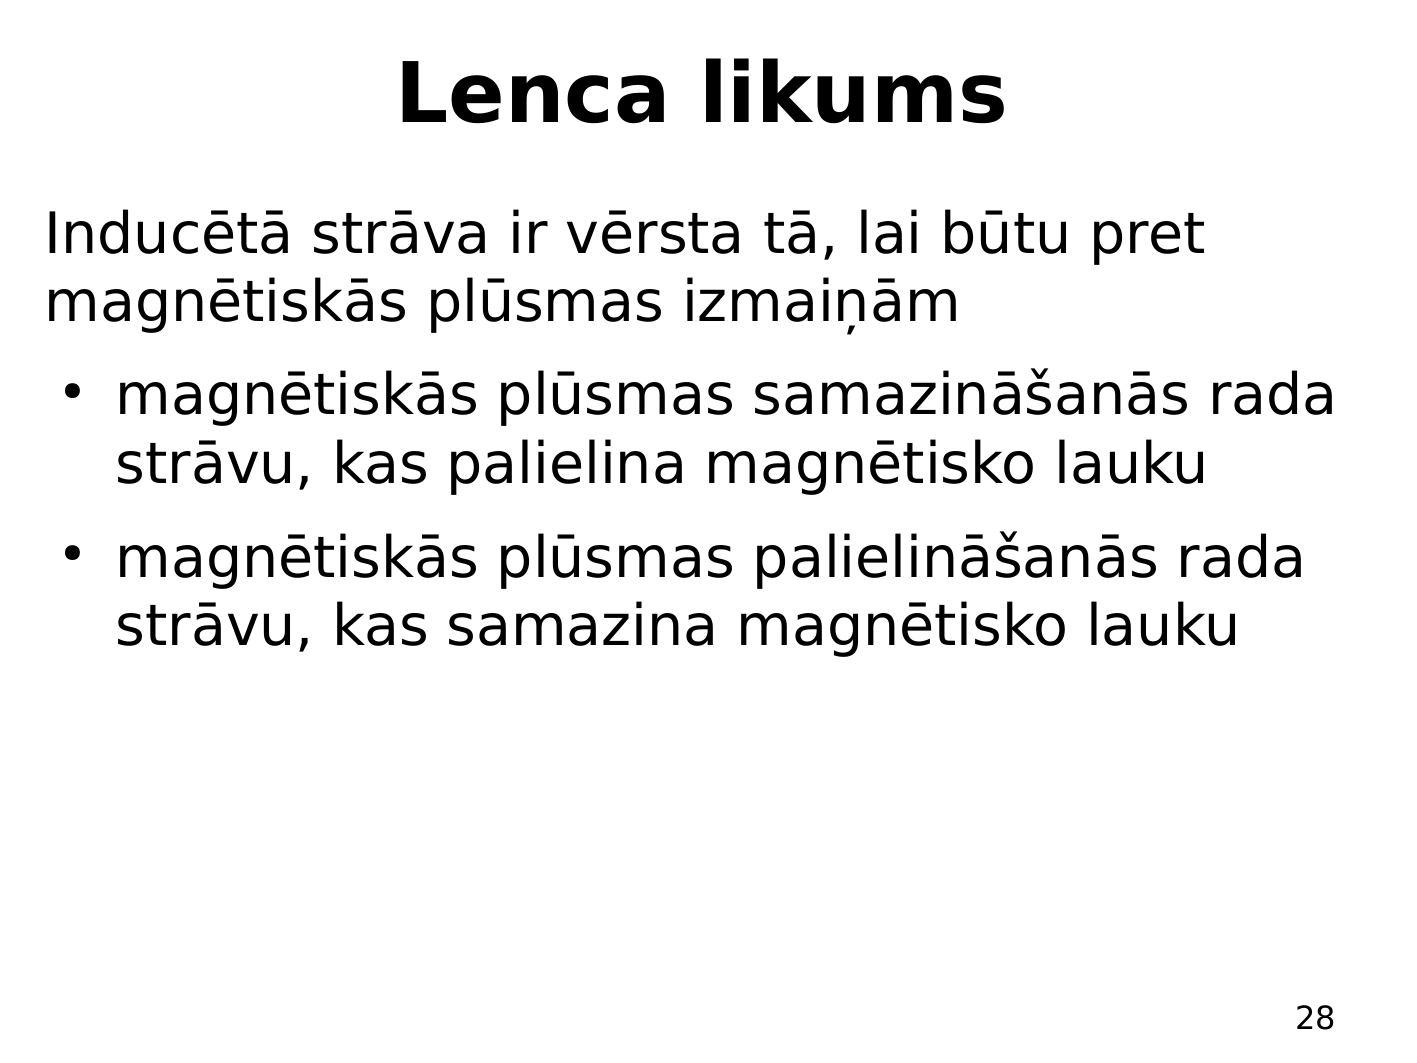

# Lenca likums
Inducētā strāva ir vērsta tā, lai būtu pret magnētiskās plūsmas izmaiņām
magnētiskās plūsmas samazināšanās rada strāvu, kas palielina magnētisko lauku
magnētiskās plūsmas palielināšanās rada strāvu, kas samazina magnētisko lauku